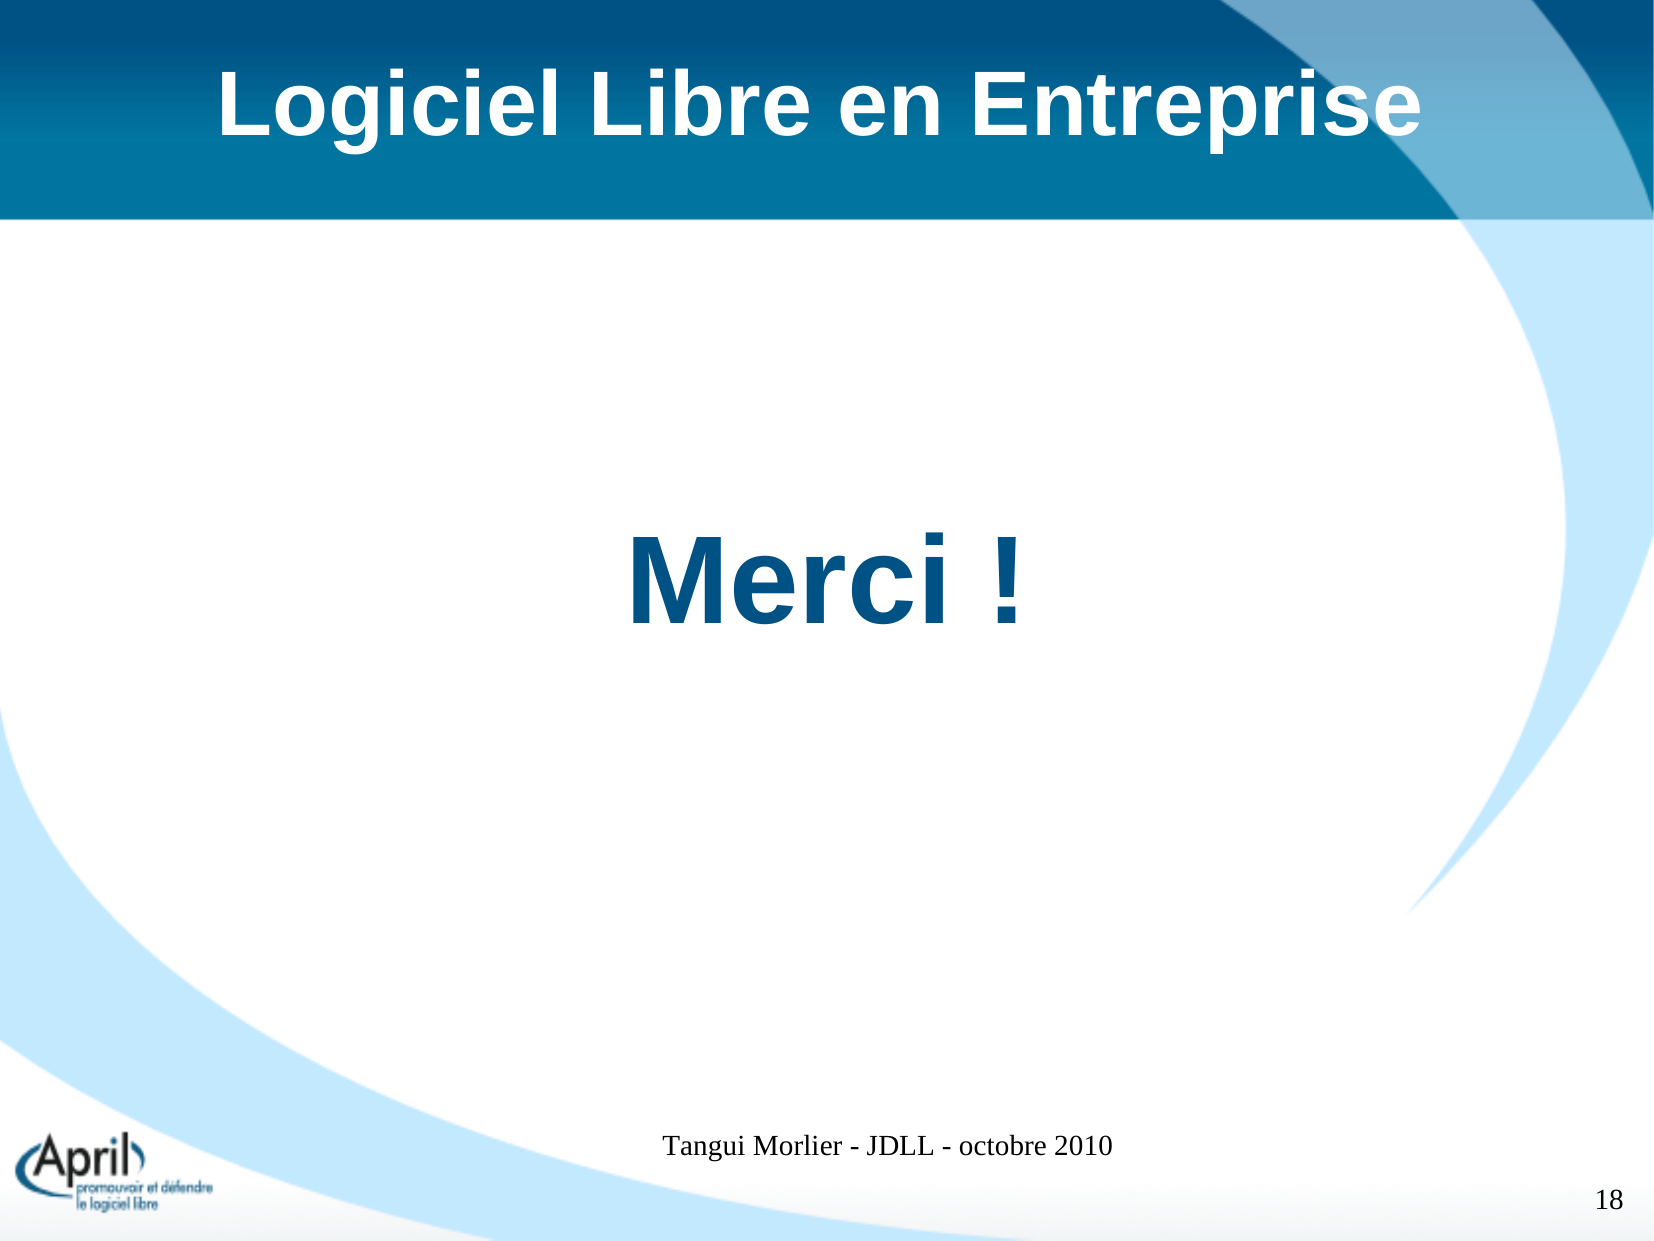

# Logiciel Libre en Entreprise
Merci !
Tangui Morlier - JDLL - octobre 2010
18